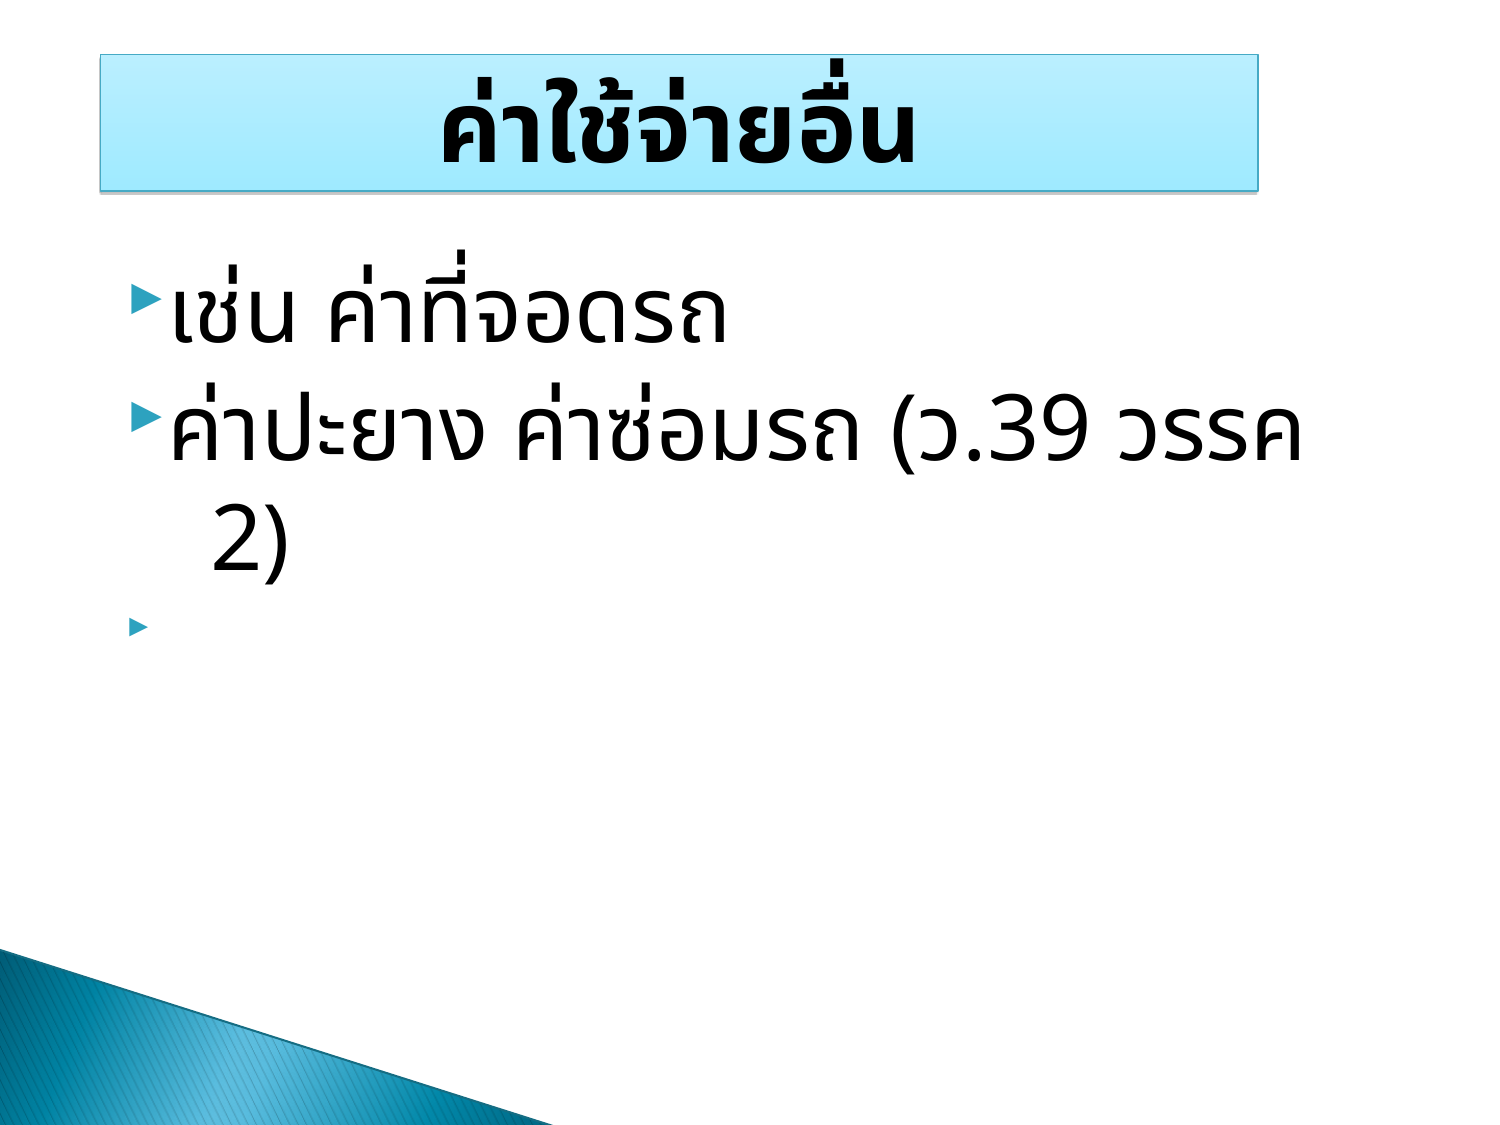

ค่าใช้จ่ายอื่น
# เช่น ค่าที่จอดรถ
ค่าปะยาง ค่าซ่อมรถ (ว.39 วรรค 2)